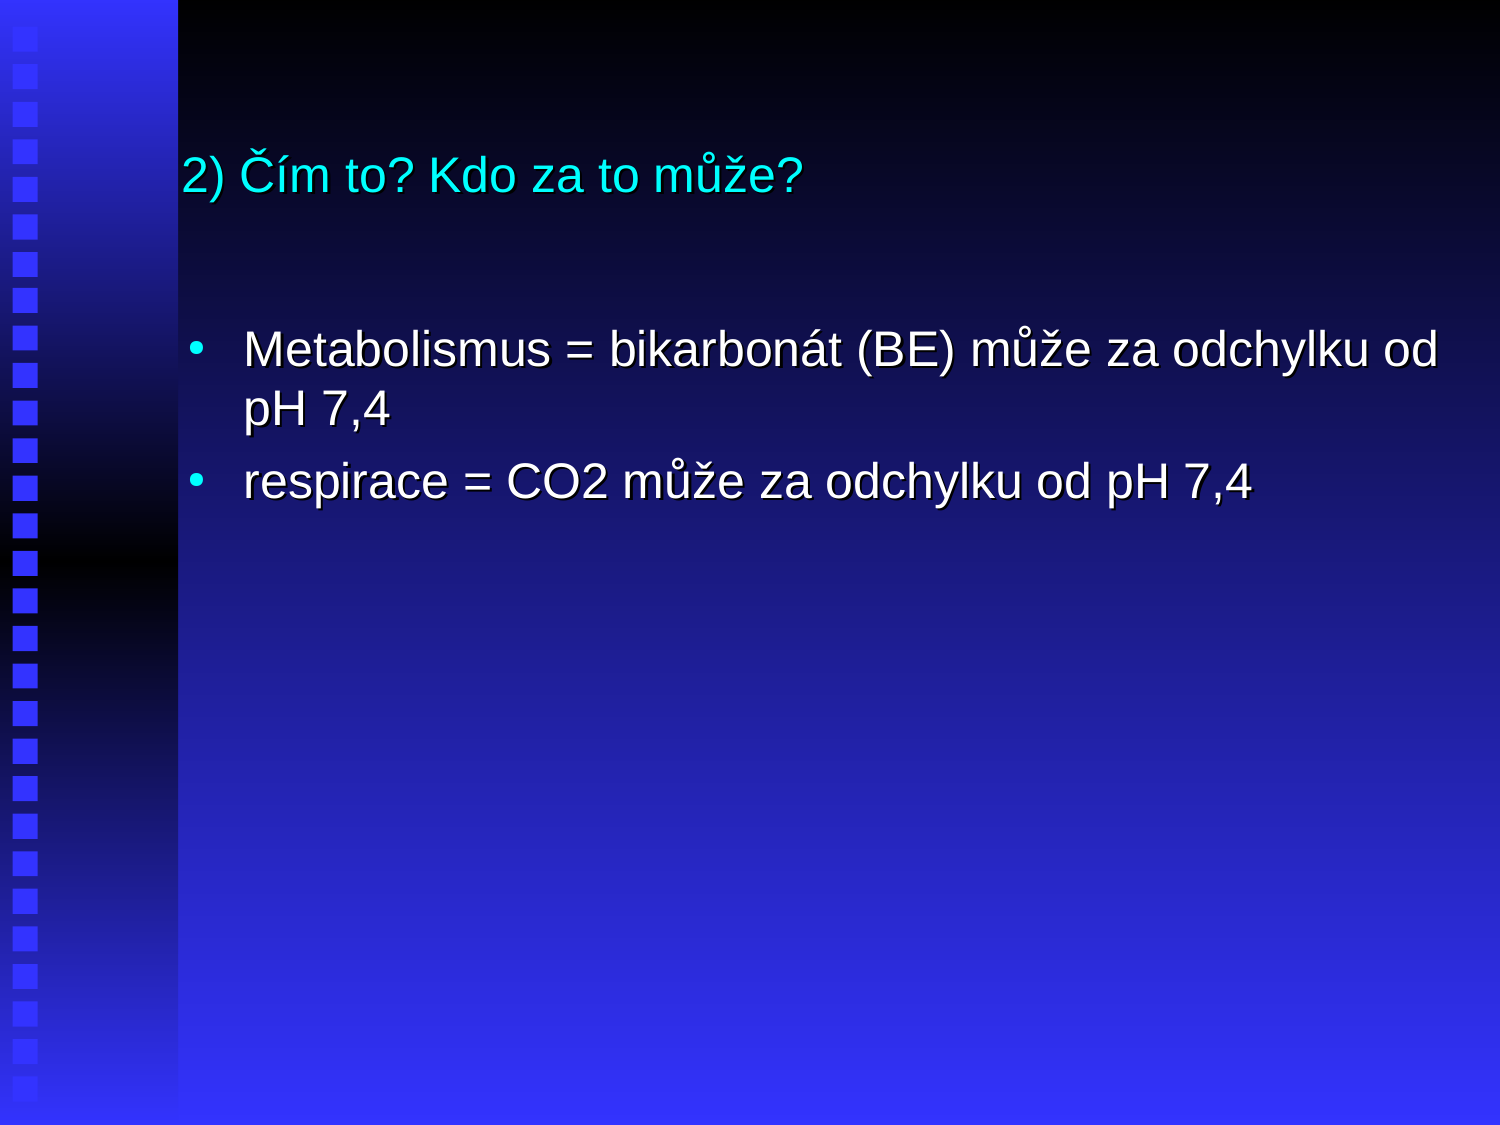

# 2) Čím to? Kdo za to může?
Metabolismus = bikarbonát (BE) může za odchylku od pH 7,4
respirace = CO2 může za odchylku od pH 7,4